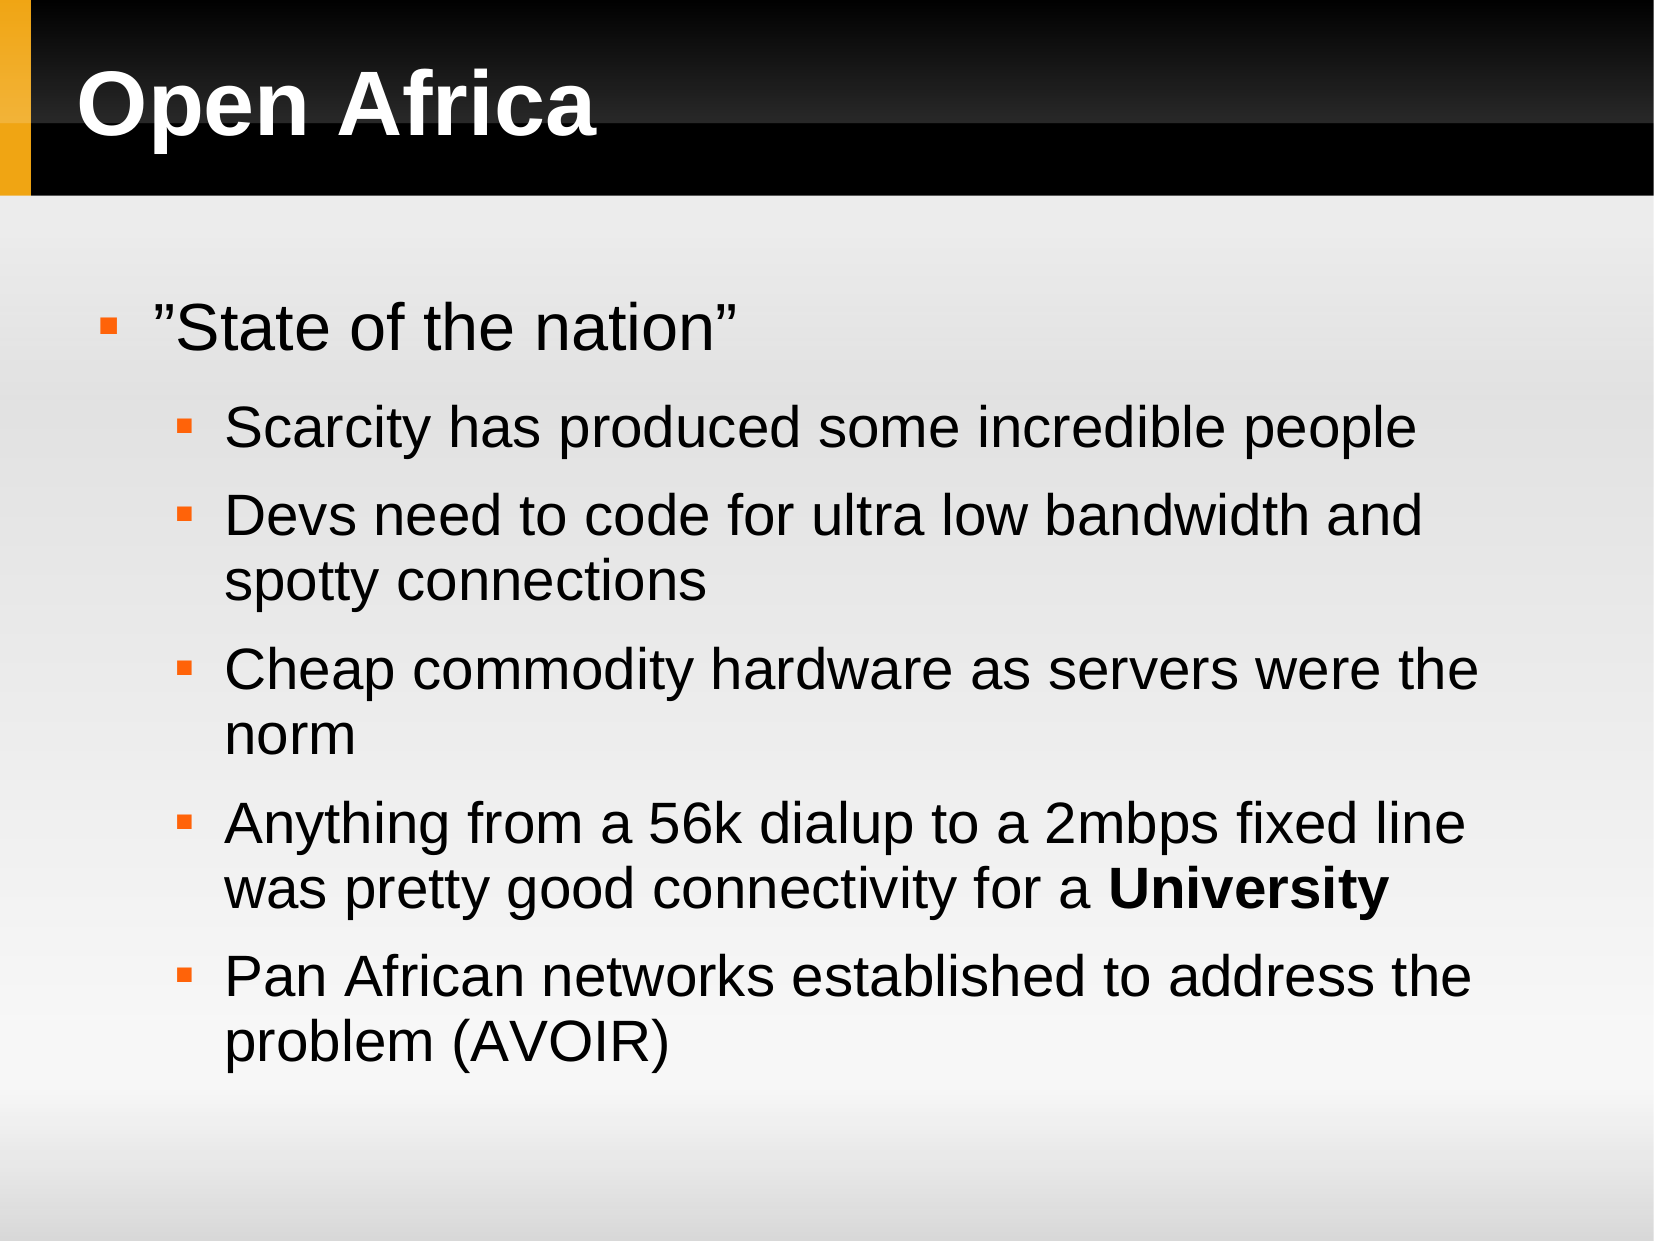

# Open Africa
”State of the nation”
Scarcity has produced some incredible people
Devs need to code for ultra low bandwidth and spotty connections
Cheap commodity hardware as servers were the norm
Anything from a 56k dialup to a 2mbps fixed line was pretty good connectivity for a University
Pan African networks established to address the problem (AVOIR)